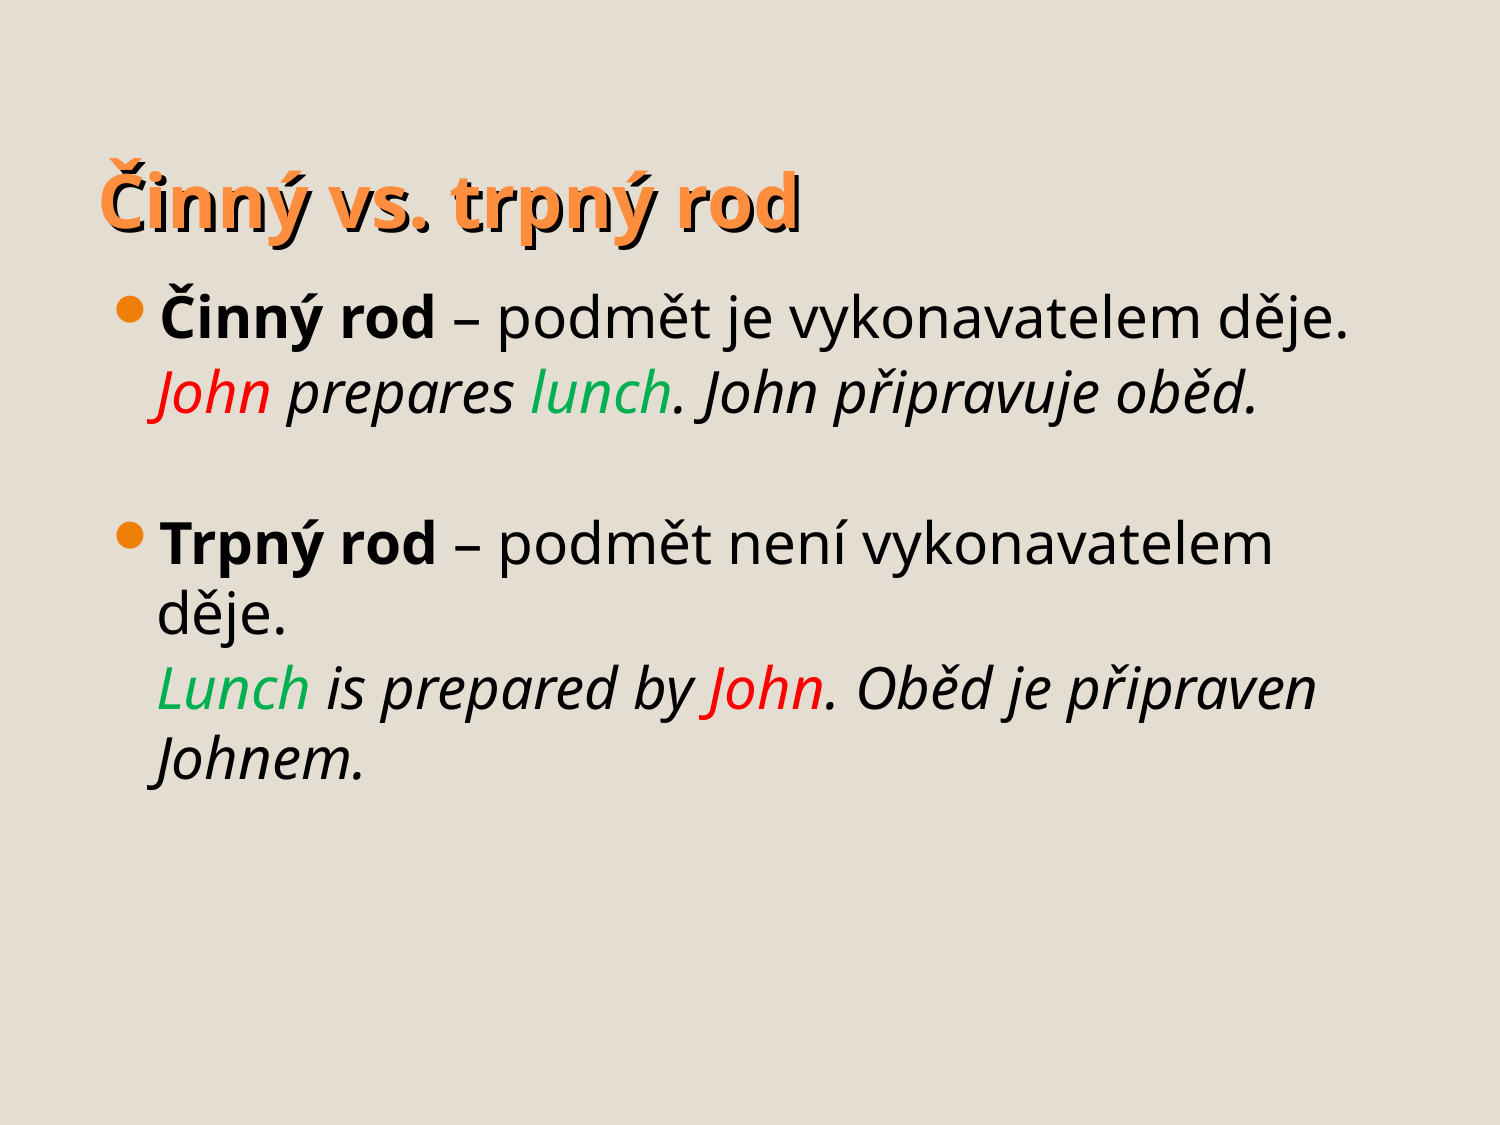

# Činný vs. trpný rod
Činný rod – podmět je vykonavatelem děje.
	John prepares lunch. John připravuje oběd.
Trpný rod – podmět není vykonavatelem děje.
	Lunch is prepared by John. Oběd je připraven Johnem.